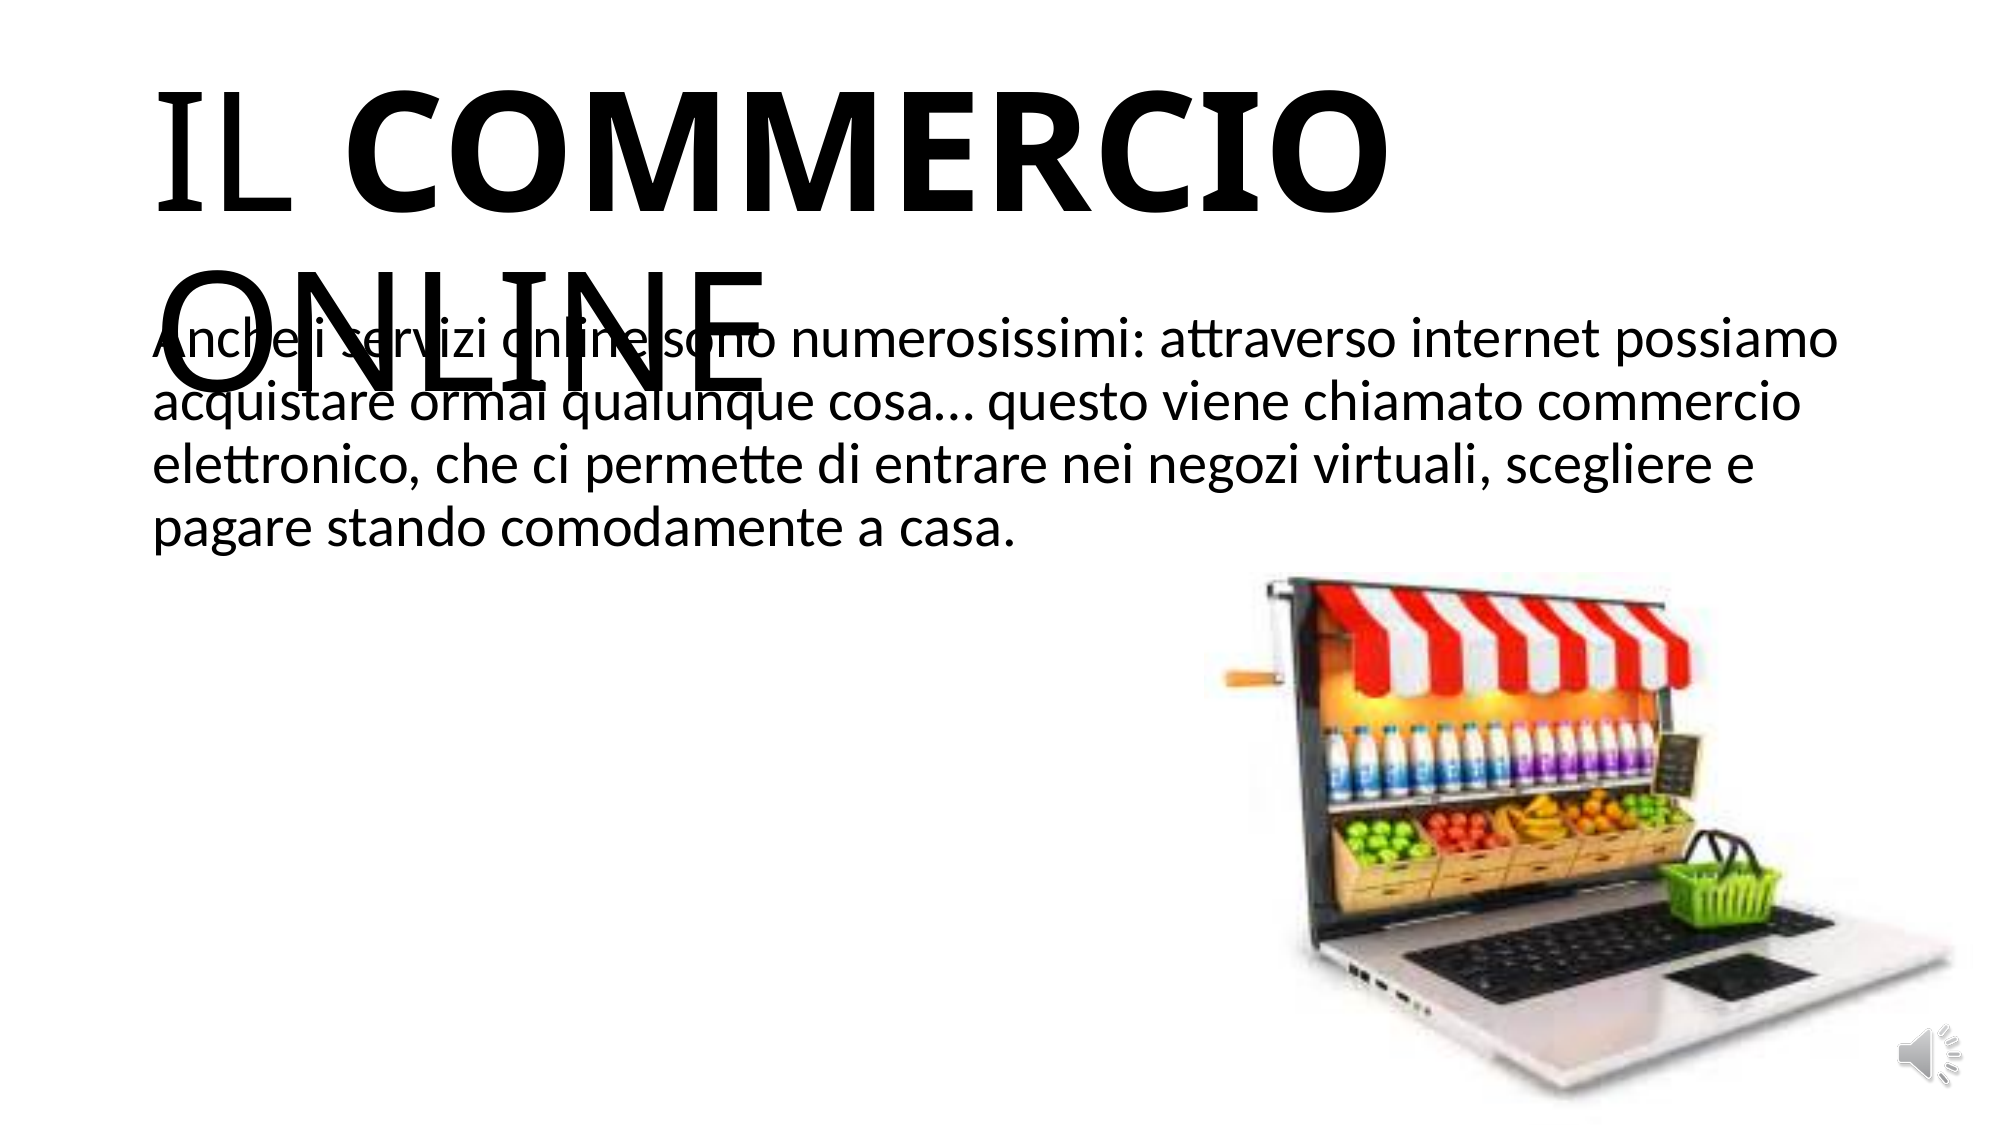

# IL COMMERCIO ONLINE
Anche i servizi online sono numerosissimi: attraverso internet possiamo acquistare ormai qualunque cosa… questo viene chiamato commercio elettronico, che ci permette di entrare nei negozi virtuali, scegliere e pagare stando comodamente a casa.